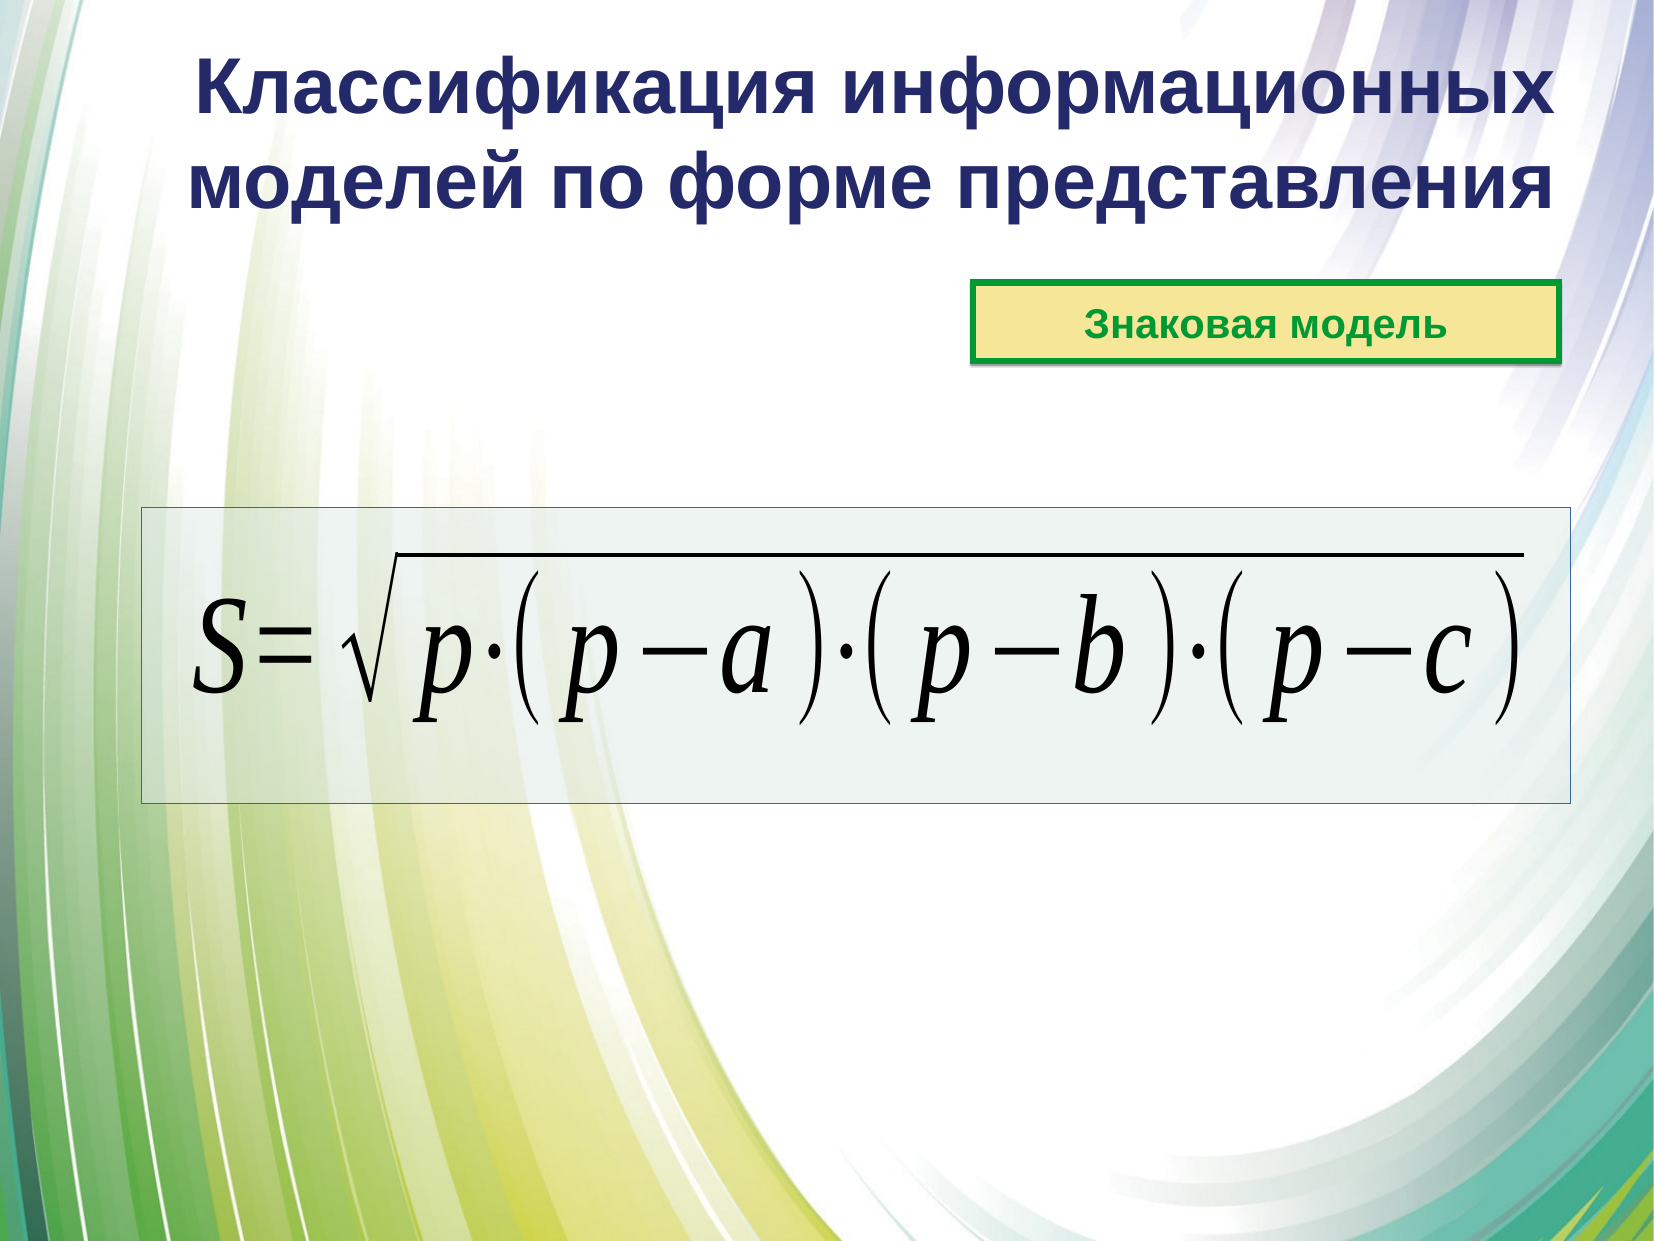

Классификация информационных моделей по форме представления
Знаковая модель